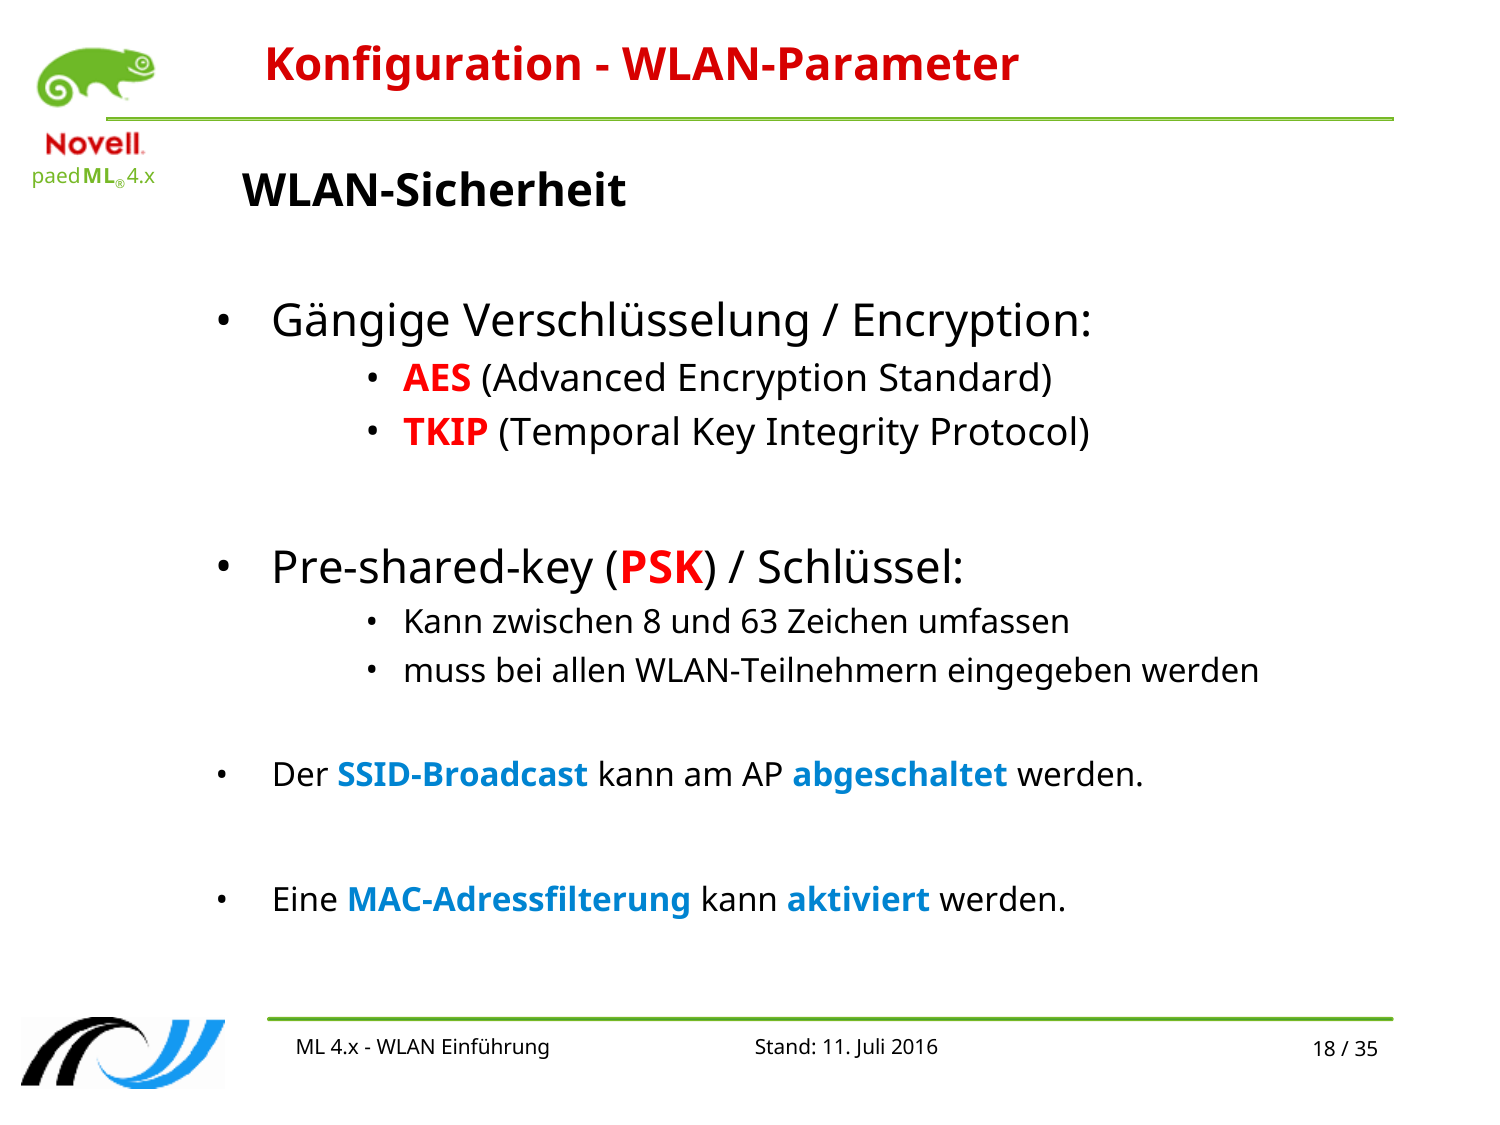

# Konfiguration - WLAN-Parameter
WLAN-Sicherheit
Gängige Verschlüsselung / Encryption:
AES (Advanced Encryption Standard)
TKIP (Temporal Key Integrity Protocol)
Pre-shared-key (PSK) / Schlüssel:
Kann zwischen 8 und 63 Zeichen umfassen
muss bei allen WLAN-Teilnehmern eingegeben werden
Der SSID-Broadcast kann am AP abgeschaltet werden.
Eine MAC-Adressfilterung kann aktiviert werden.
ML 4.x - WLAN Einführung
11. Juli 2016
18